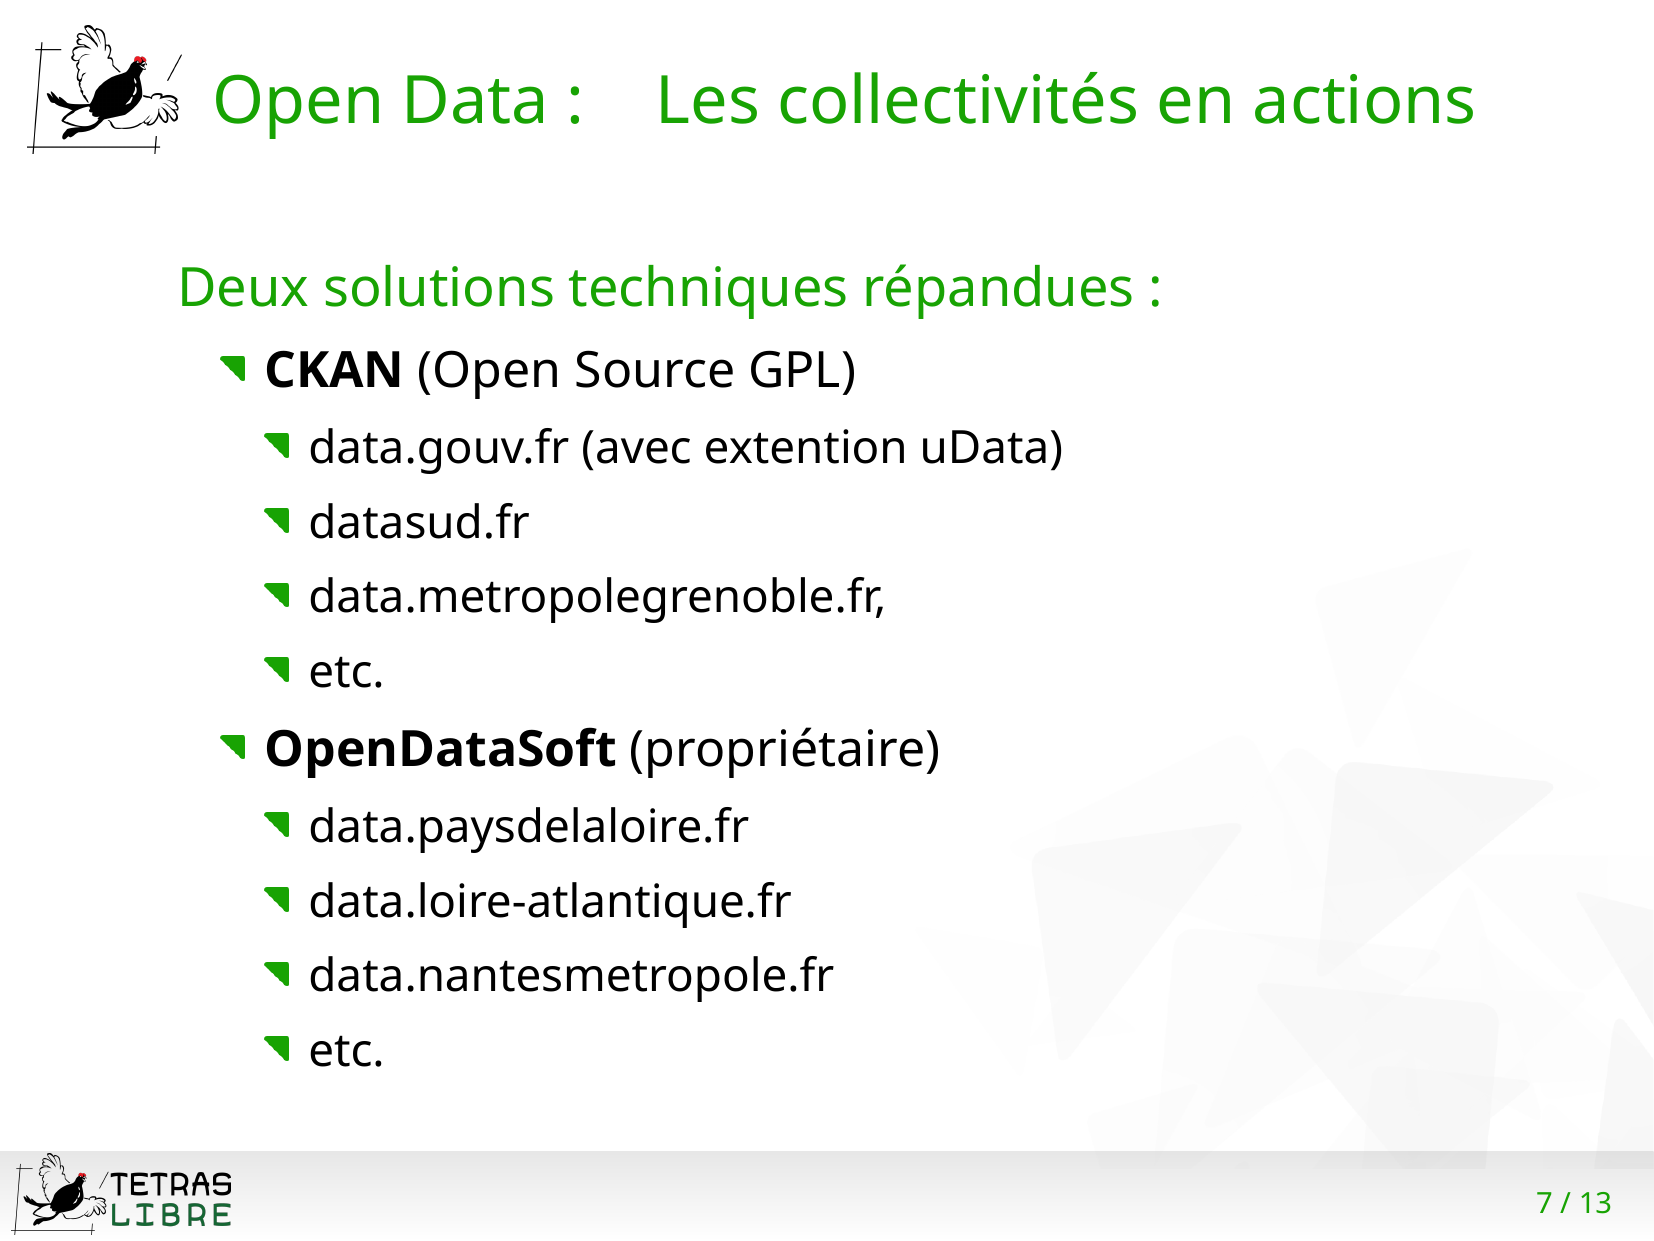

# Open Data : 	Les collectivités en actions
Deux solutions techniques répandues :
CKAN (Open Source GPL)
data.gouv.fr (avec extention uData)
datasud.fr
data.metropolegrenoble.fr,
etc.
OpenDataSoft (propriétaire)
data.paysdelaloire.fr
data.loire-atlantique.fr
data.nantesmetropole.fr
etc.